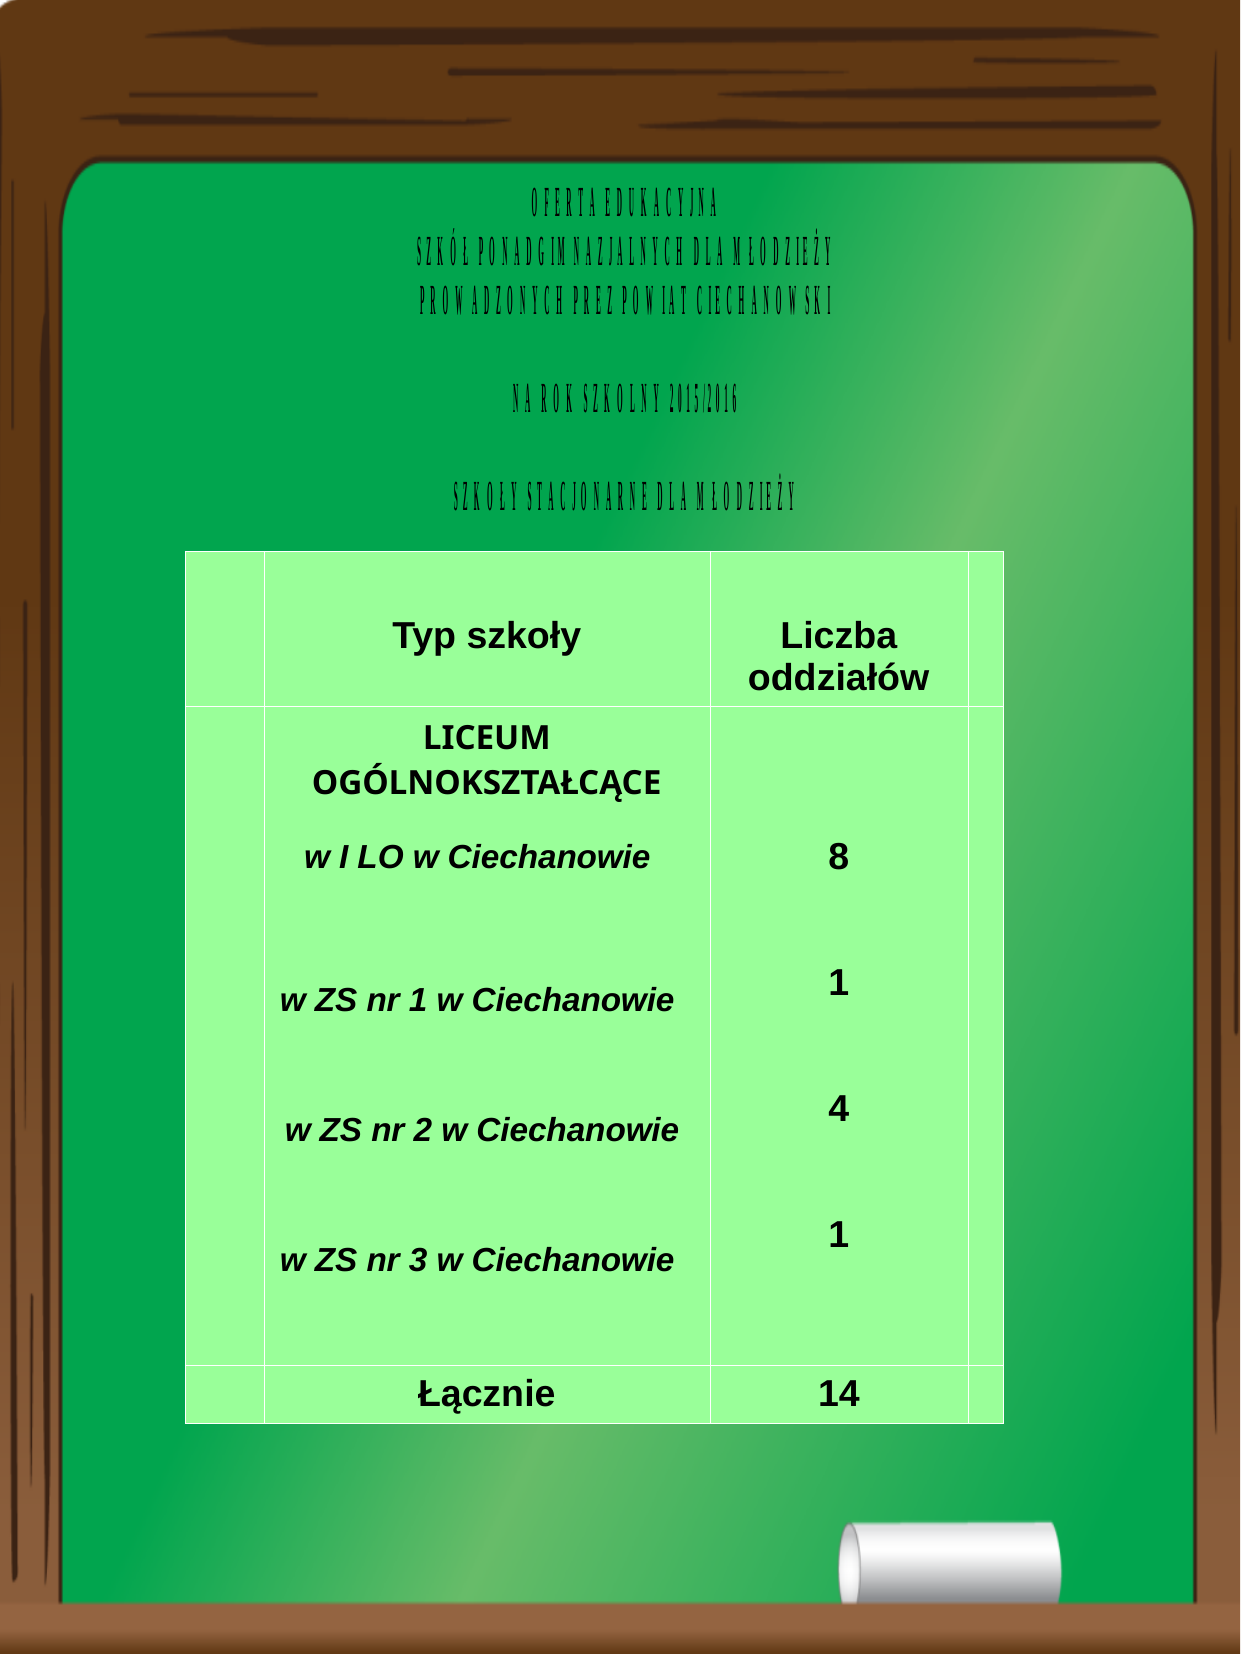

| | Typ szkoły | Liczba oddziałów | |
| --- | --- | --- | --- |
| | LICEUM OGÓLNOKSZTAŁCĄCE w I LO w Ciechanowie w ZS nr 1 w Ciechanowie w ZS nr 2 w Ciechanowie w ZS nr 3 w Ciechanowie | 8 1 4 1 | |
| | Łącznie | 14 | |